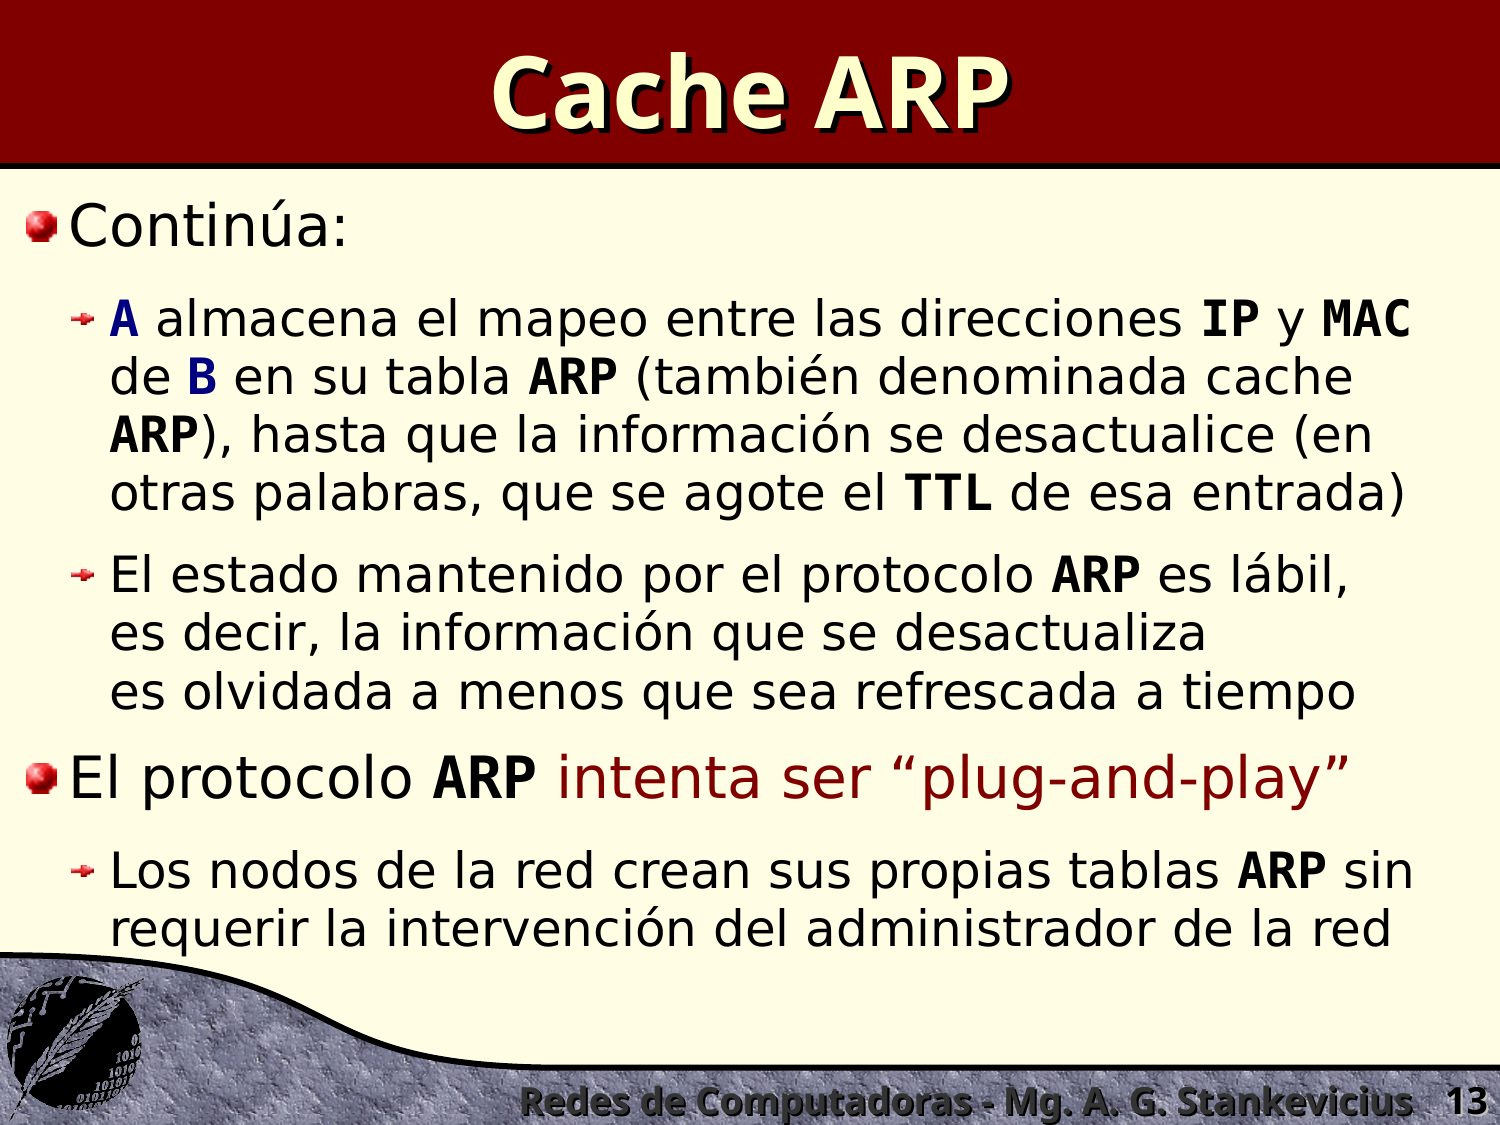

# Cache ARP
Continúa:
A almacena el mapeo entre las direcciones IP y MAC de B en su tabla ARP (también denominada cache ARP), hasta que la información se desactualice (en otras palabras, que se agote el TTL de esa entrada)
El estado mantenido por el protocolo ARP es lábil,
es decir, la información que se desactualiza
es olvidada a menos que sea refrescada a tiempo
El protocolo ARP intenta ser “plug-and-play”
Los nodos de la red crean sus propias tablas ARP sin requerir la intervención del administrador de la red
13